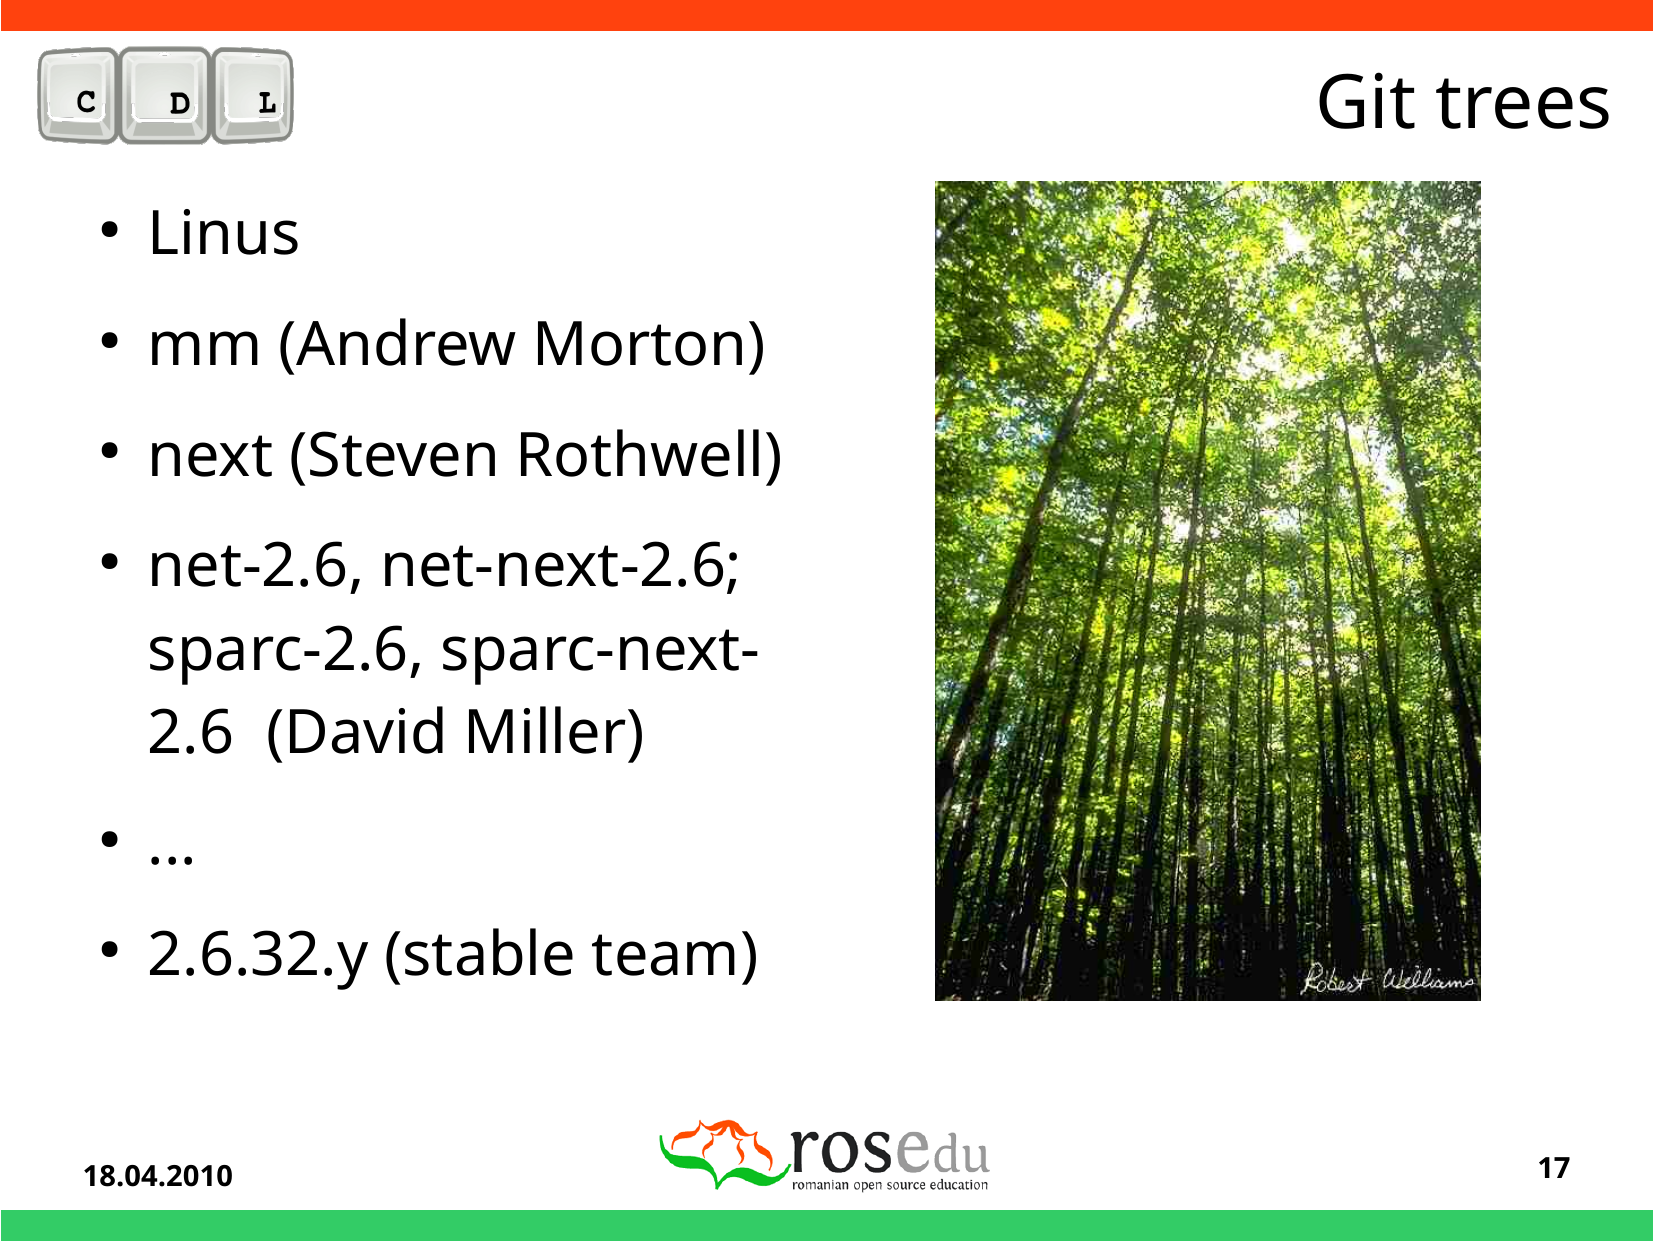

# Git trees
Linus
mm (Andrew Morton)
next (Steven Rothwell)
net-2.6, net-next-2.6; sparc-2.6, sparc-next-2.6 (David Miller)
...
2.6.32.y (stable team)
17
18.04.2010